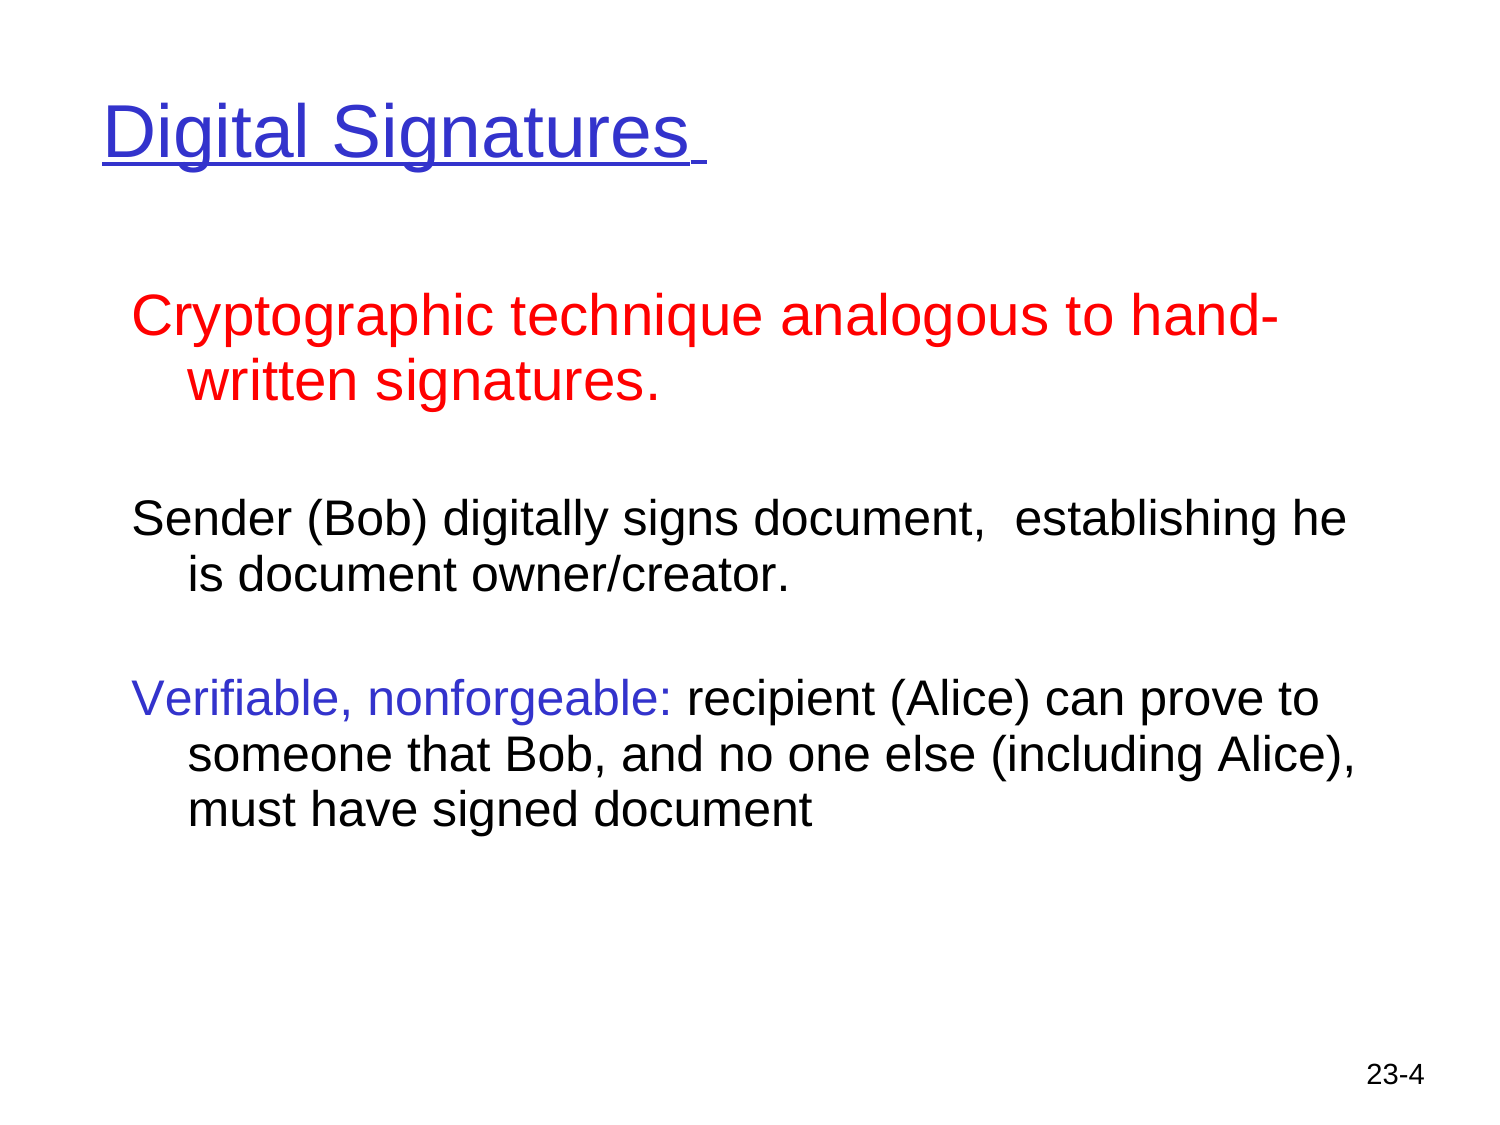

# Digital Signatures
Cryptographic technique analogous to hand-written signatures.
Sender (Bob) digitally signs document, establishing he is document owner/creator.
Verifiable, nonforgeable: recipient (Alice) can prove to someone that Bob, and no one else (including Alice), must have signed document
4